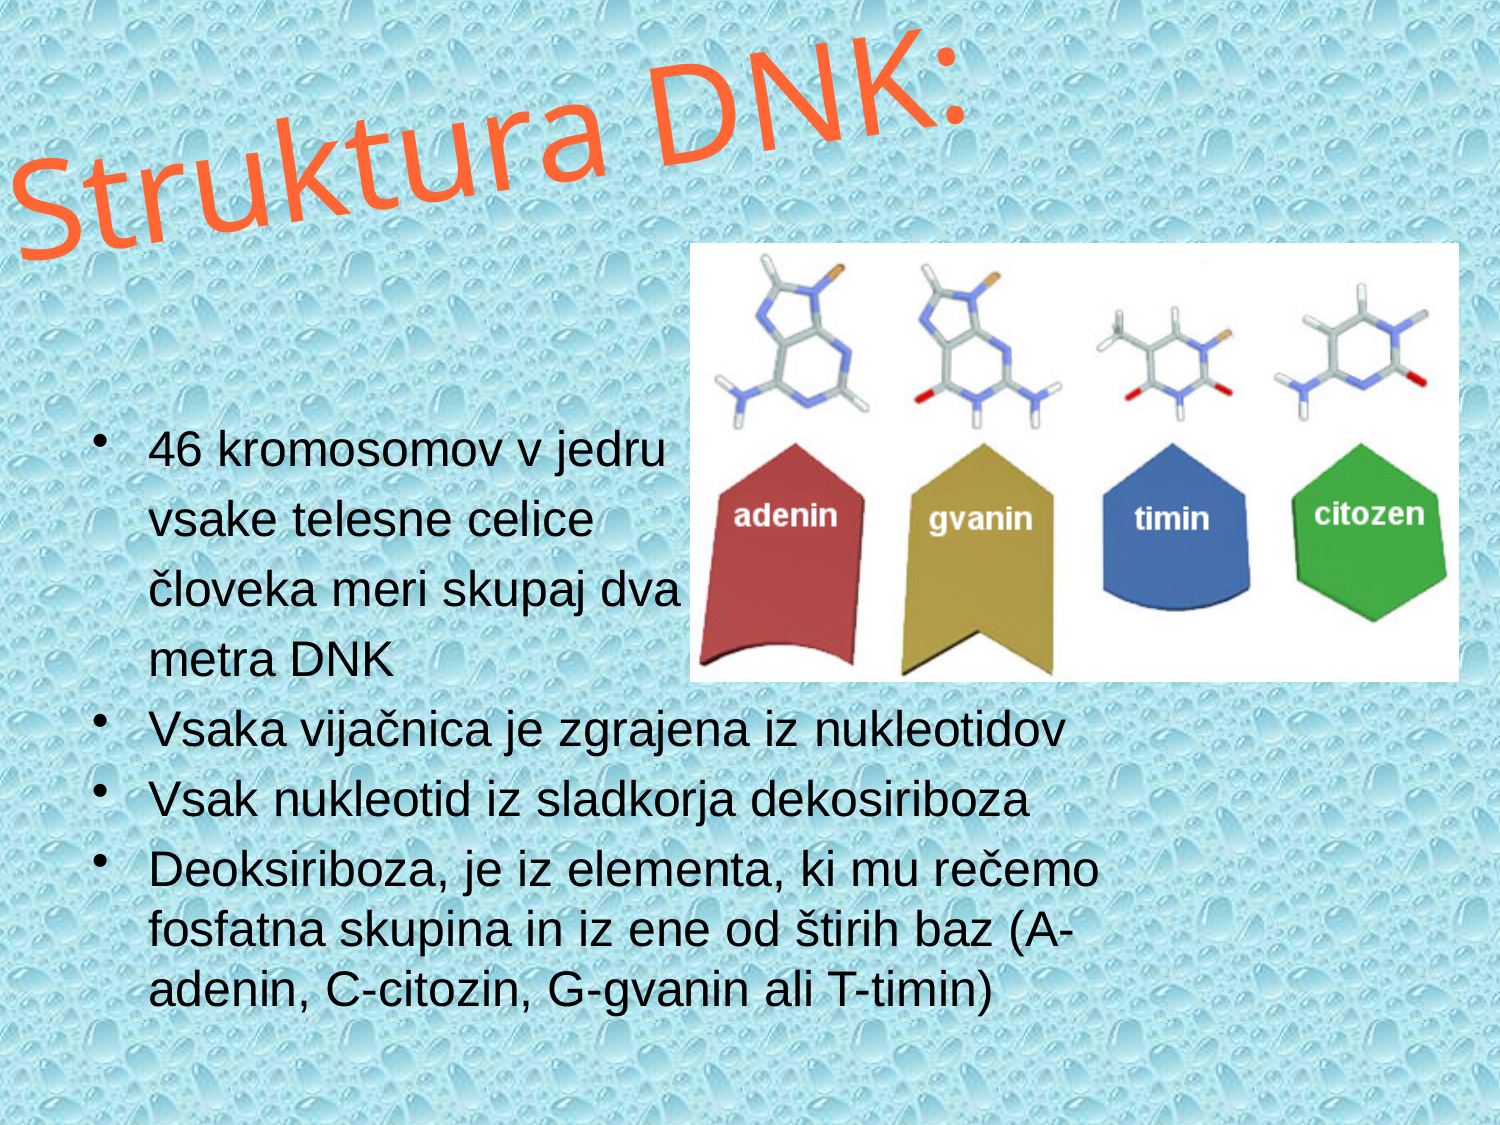

Struktura DNK:
# 46 kromosomov v jedru
	vsake telesne celice
	človeka meri skupaj dva
	metra DNK
Vsaka vijačnica je zgrajena iz nukleotidov
Vsak nukleotid iz sladkorja dekosiriboza
Deoksiriboza, je iz elementa, ki mu rečemo fosfatna skupina in iz ene od štirih baz (A-adenin, C-citozin, G-gvanin ali T-timin)